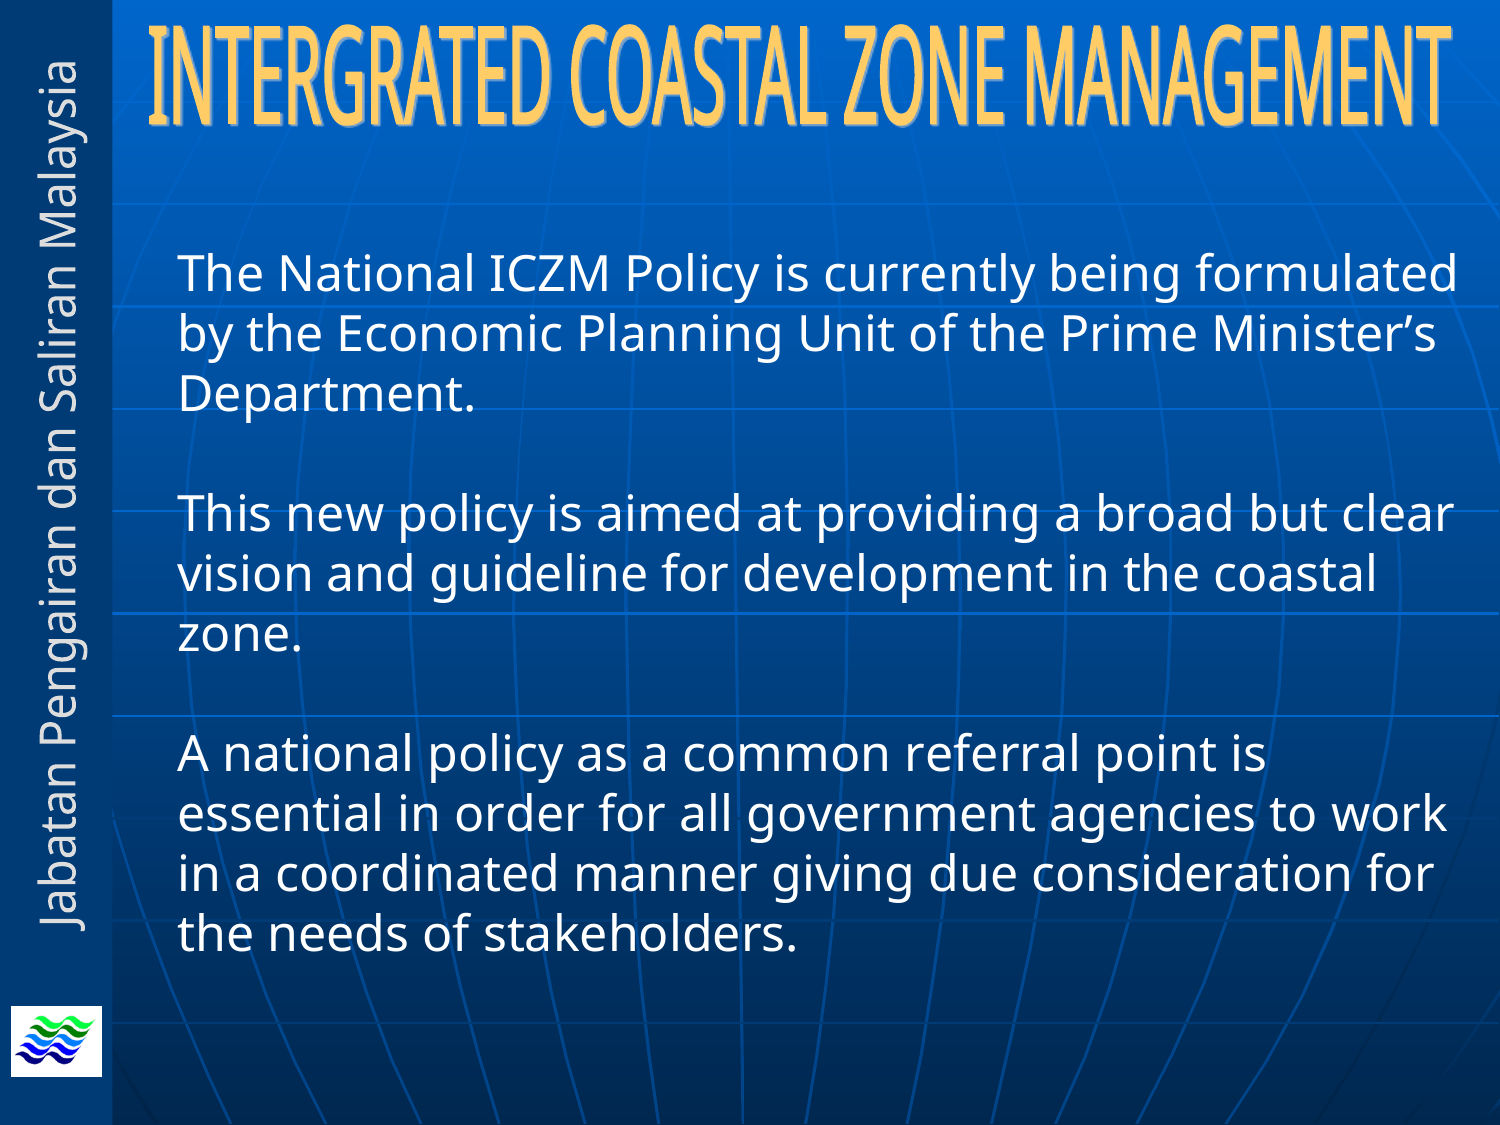

INTERGRATED COASTAL ZONE MANAGEMENT
The National ICZM Policy is currently being formulated by the Economic Planning Unit of the Prime Minister’s Department.
This new policy is aimed at providing a broad but clear vision and guideline for development in the coastal zone.
A national policy as a common referral point is essential in order for all government agencies to work in a coordinated manner giving due consideration for the needs of stakeholders.
Jabatan Pengairan dan Saliran Malaysia